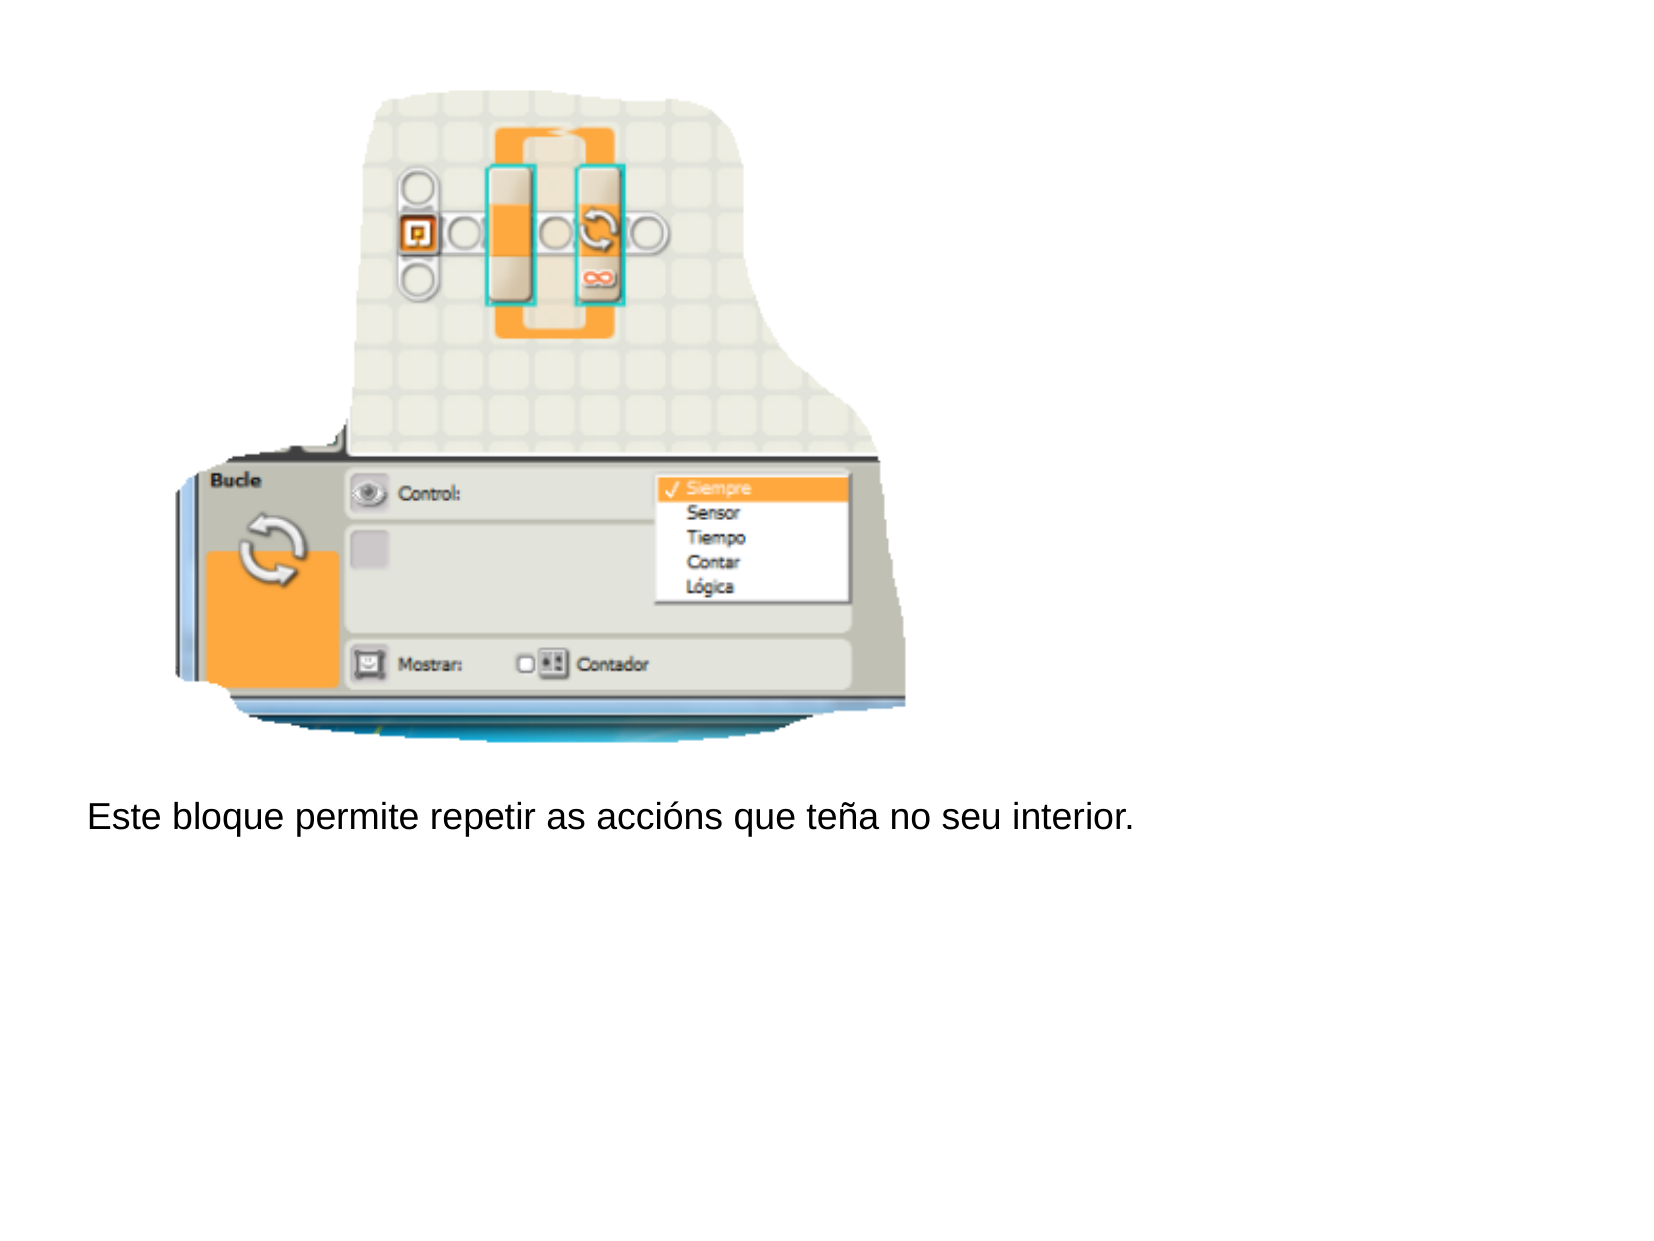

Este bloque permite repetir as accións que teña no seu interior.